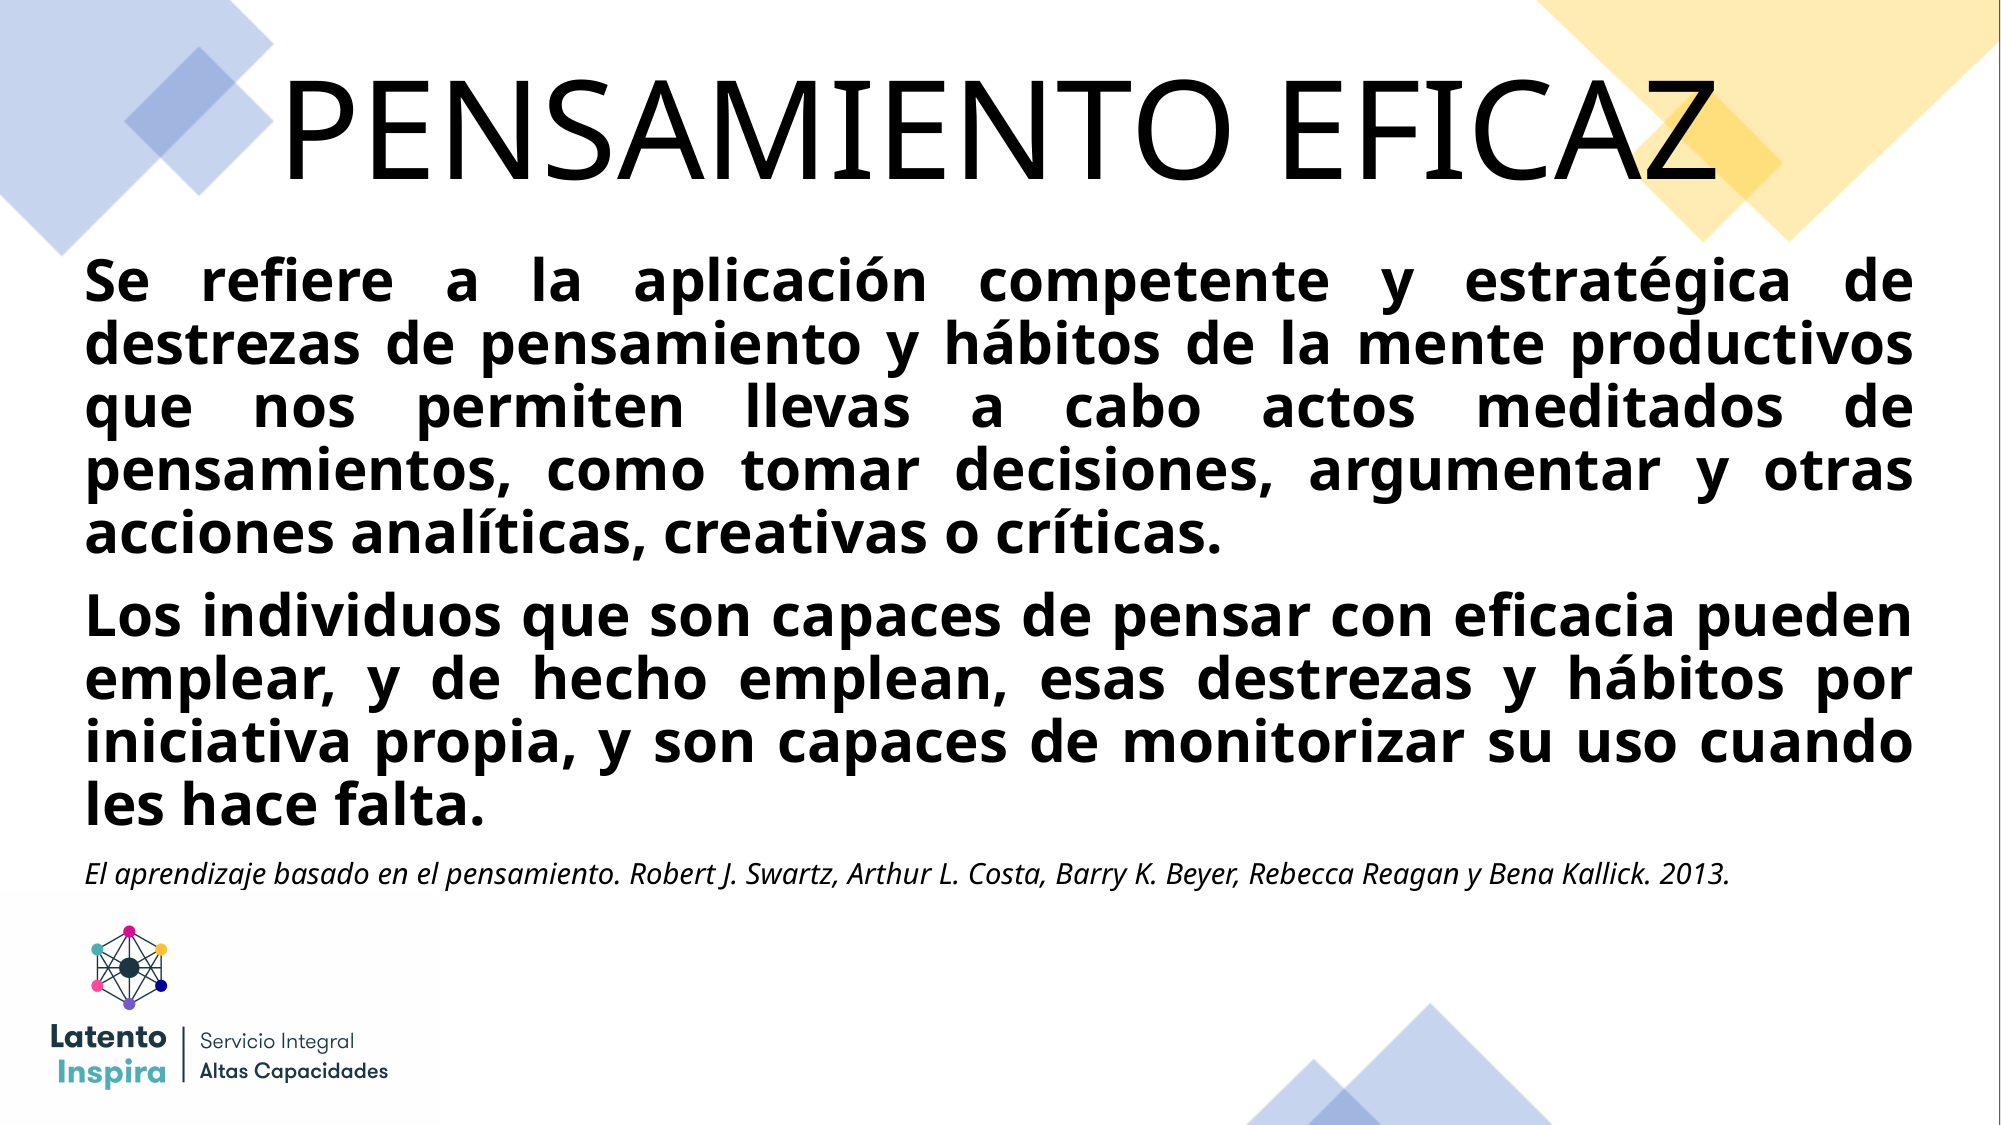

# PENSAMIENTO EFICAZ
Se refiere a la aplicación competente y estratégica de destrezas de pensamiento y hábitos de la mente productivos que nos permiten llevas a cabo actos meditados de pensamientos, como tomar decisiones, argumentar y otras acciones analíticas, creativas o críticas.
Los individuos que son capaces de pensar con eficacia pueden emplear, y de hecho emplean, esas destrezas y hábitos por iniciativa propia, y son capaces de monitorizar su uso cuando les hace falta.
El aprendizaje basado en el pensamiento. Robert J. Swartz, Arthur L. Costa, Barry K. Beyer, Rebecca Reagan y Bena Kallick. 2013.